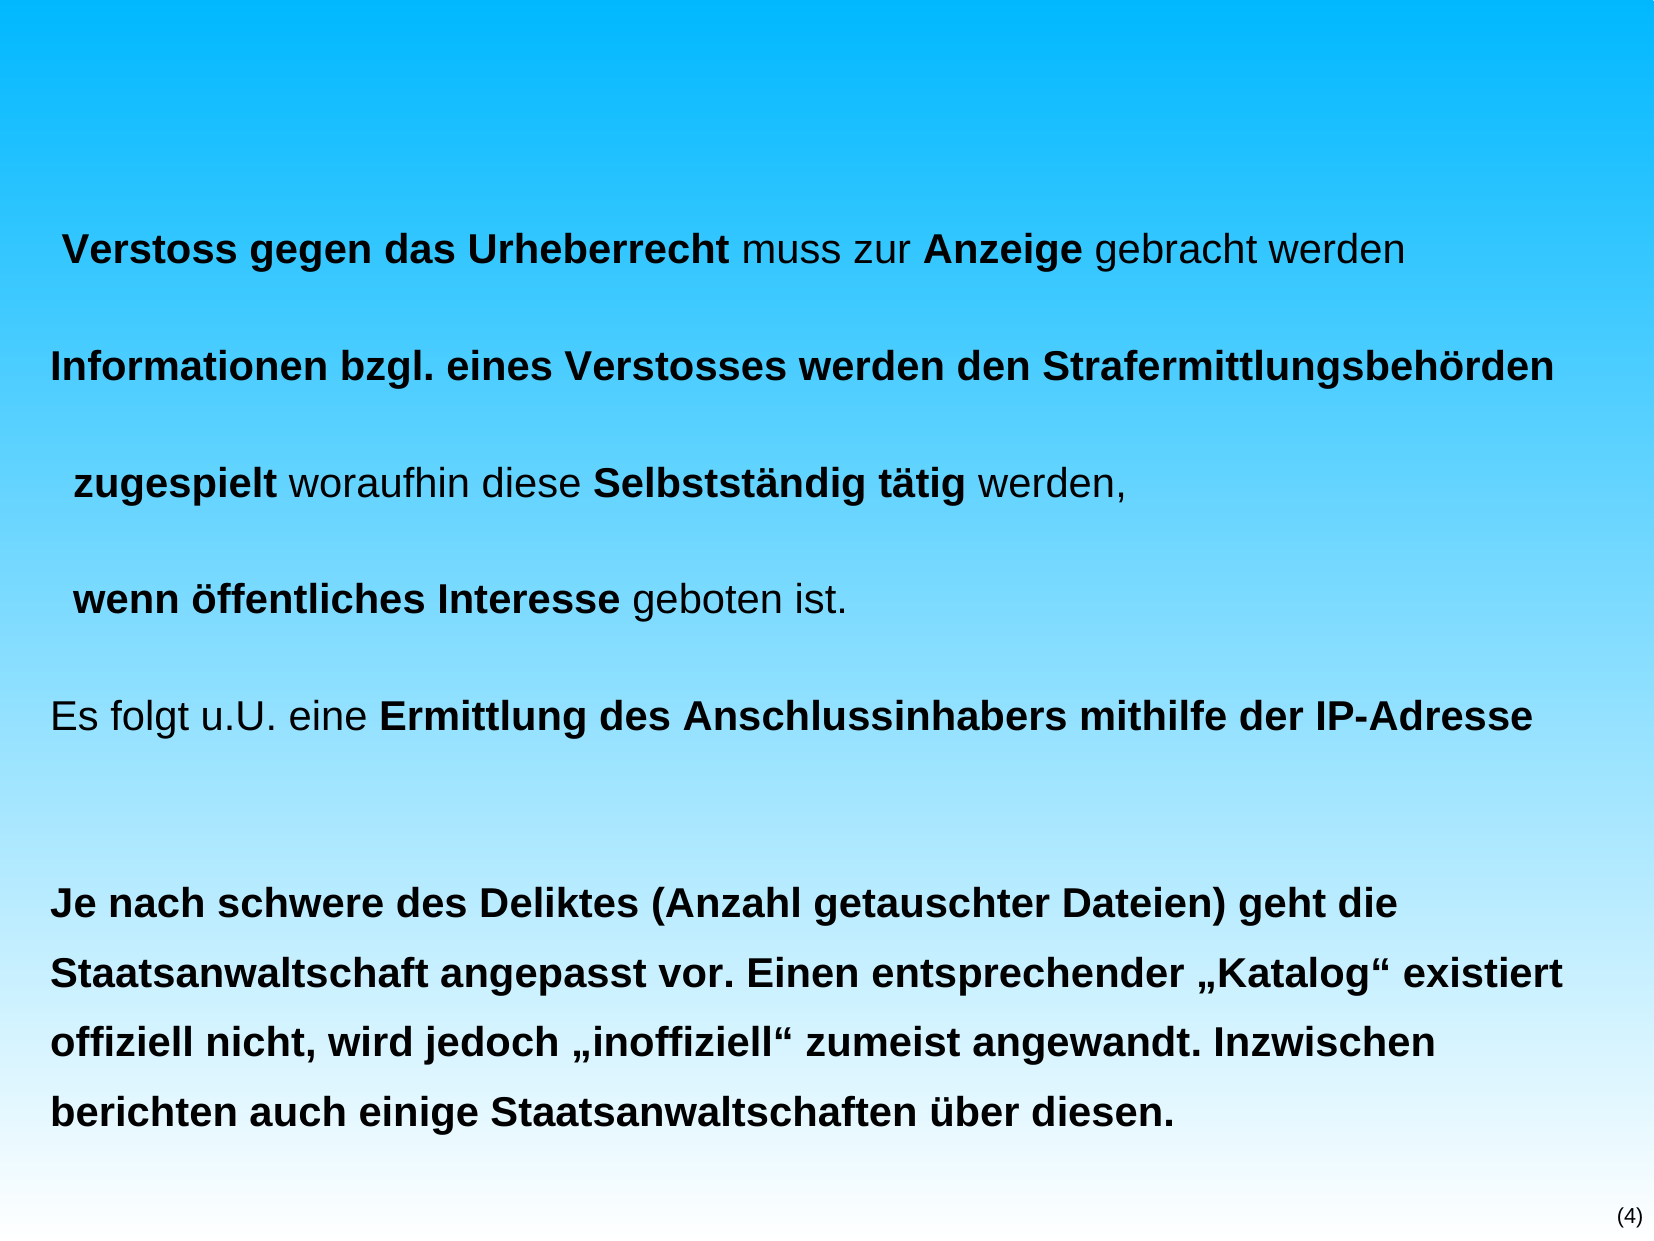

Verstoss gegen das Urheberrecht muss zur Anzeige gebracht werden
Informationen bzgl. eines Verstosses werden den Strafermittlungsbehörden
 zugespielt woraufhin diese Selbstständig tätig werden,
 wenn öffentliches Interesse geboten ist.
Es folgt u.U. eine Ermittlung des Anschlussinhabers mithilfe der IP-Adresse
Je nach schwere des Deliktes (Anzahl getauschter Dateien) geht die
Staatsanwaltschaft angepasst vor. Einen entsprechender „Katalog“ existiert
offiziell nicht, wird jedoch „inoffiziell“ zumeist angewandt. Inzwischen berichten auch einige Staatsanwaltschaften über diesen.
(4)‏